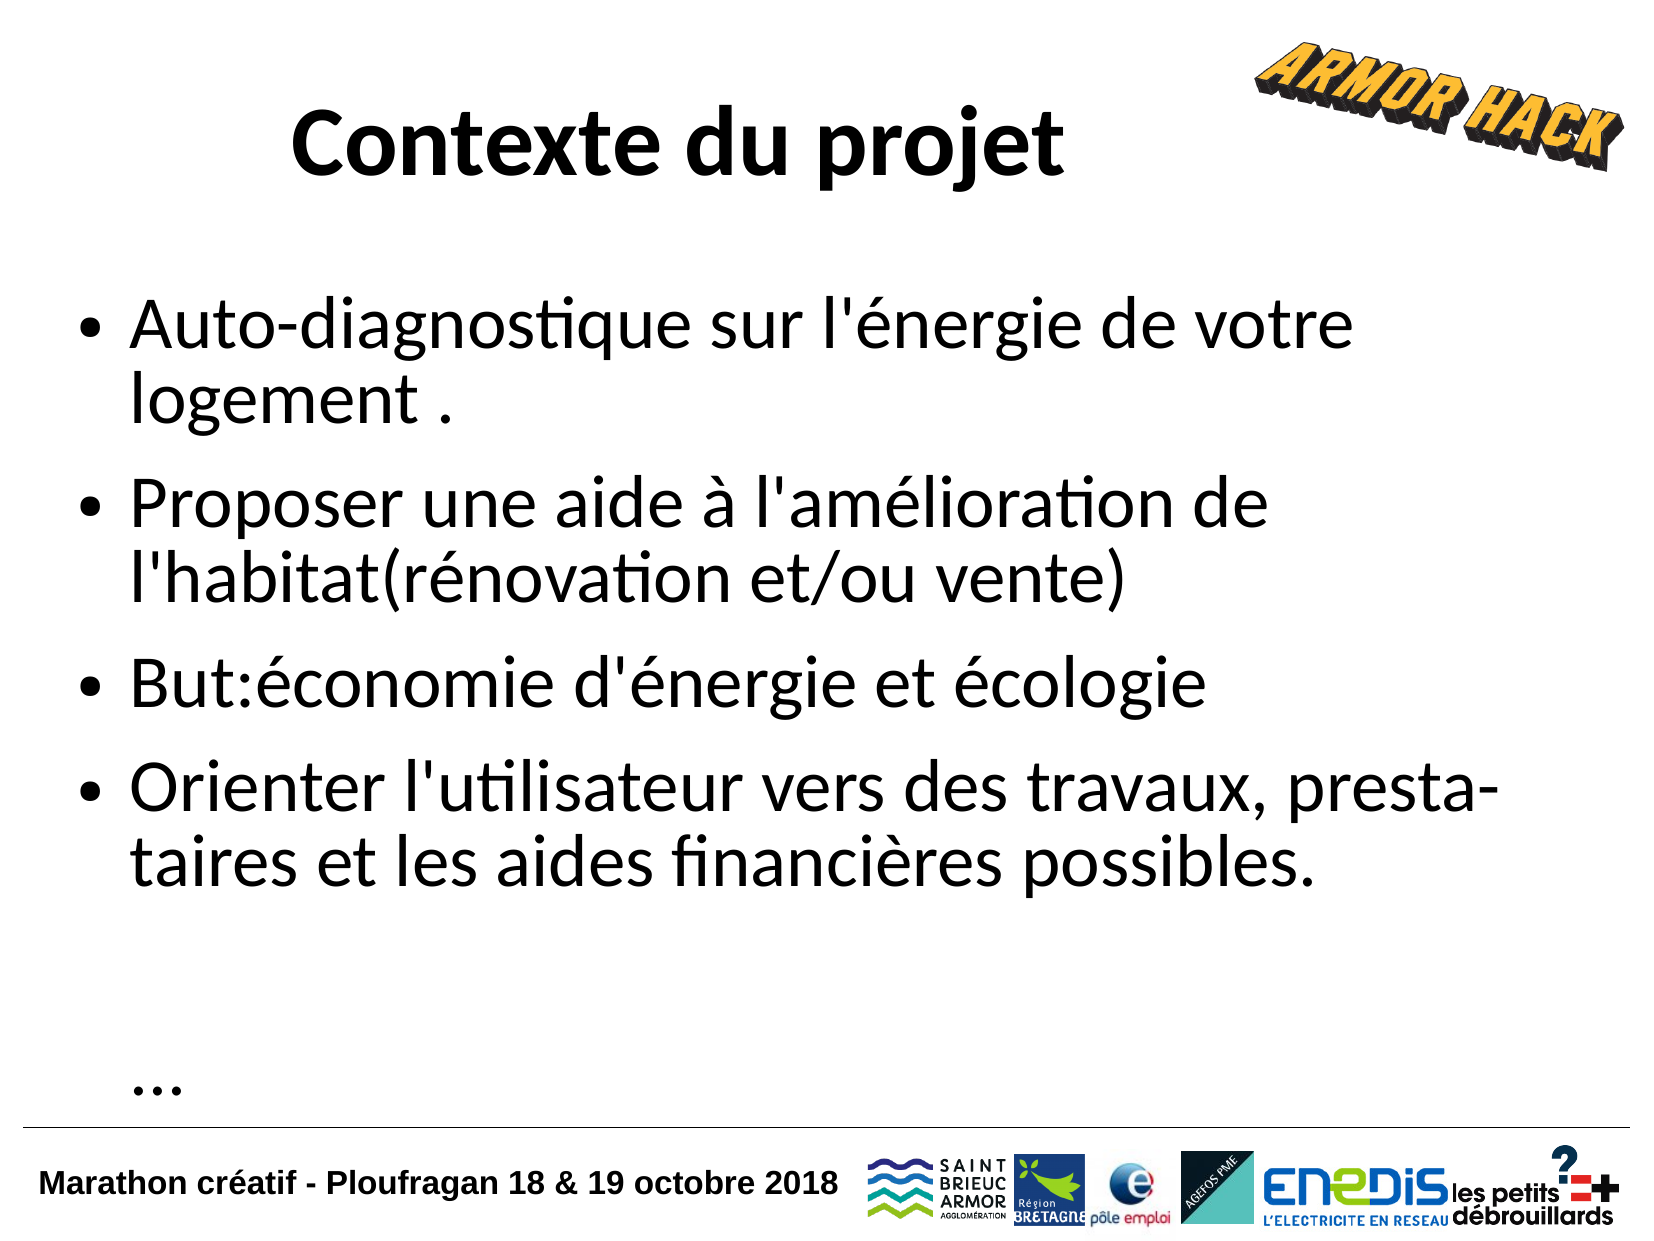

# Contexte du projet
Auto-diagnostique sur l'énergie de votre logement .
Proposer une aide à l'amélioration de l'habitat(rénovation et/ou vente)
But:économie d'énergie et écologie
Orienter l'utilisateur vers des travaux, presta-taires et les aides financières possibles.
...
Marathon créatif - Ploufragan 18 & 19 octobre 2018